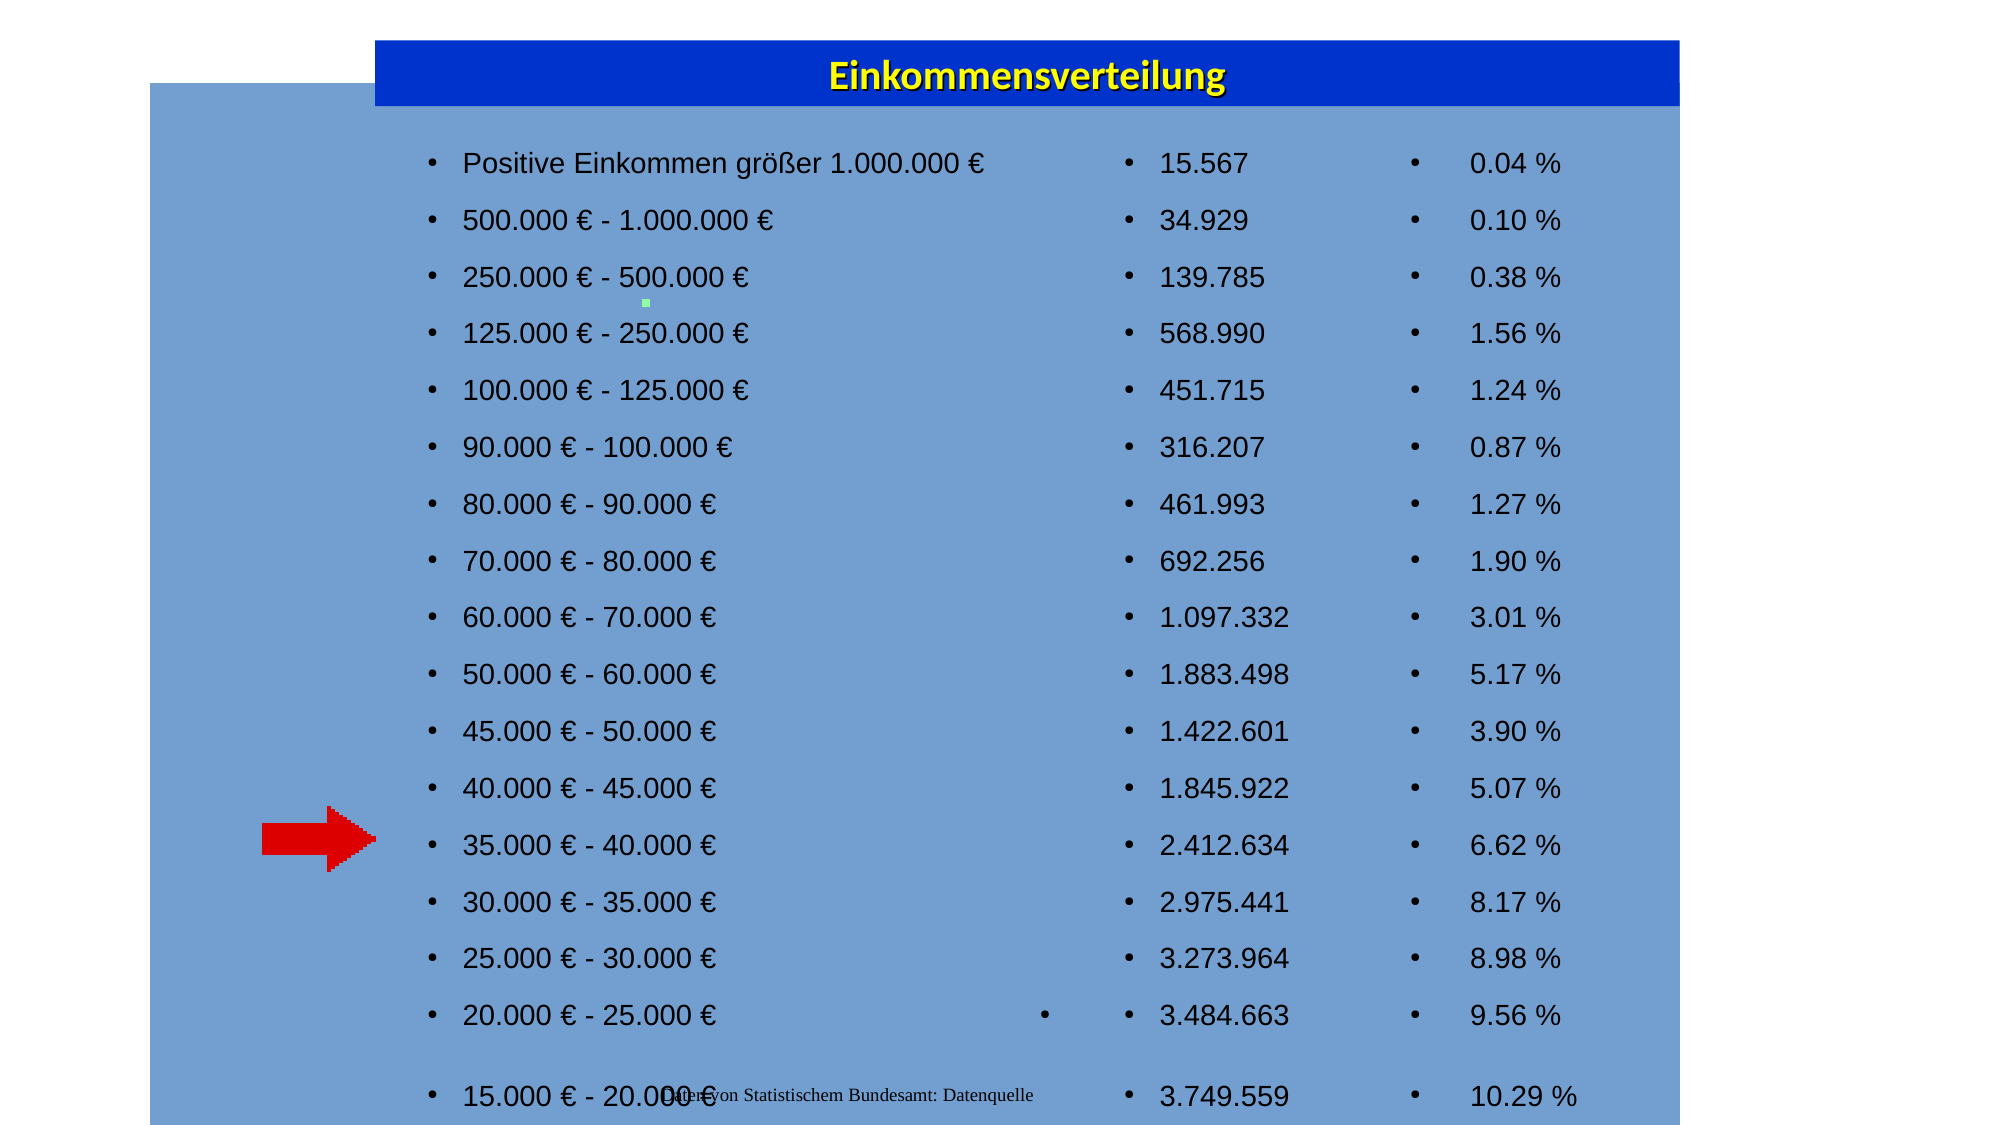

Einkommensverteilung
| | | | | |
| --- | --- | --- | --- | --- |
| | Positive Einkommen größer 1.000.000 € | | 15.567 | 0.04 % |
| | 500.000 € - 1.000.000 € | | 34.929 | 0.10 % |
| | 250.000 € - 500.000 € | | 139.785 | 0.38 % |
| | 125.000 € - 250.000 € | | 568.990 | 1.56 % |
| | 100.000 € - 125.000 € | | 451.715 | 1.24 % |
| | 90.000 € - 100.000 € | | 316.207 | 0.87 % |
| | 80.000 € - 90.000 € | | 461.993 | 1.27 % |
| | 70.000 € - 80.000 € | | 692.256 | 1.90 % |
| | 60.000 € - 70.000 € | | 1.097.332 | 3.01 % |
| | 50.000 € - 60.000 € | | 1.883.498 | 5.17 % |
| | 45.000 € - 50.000 € | | 1.422.601 | 3.90 % |
| | 40.000 € - 45.000 € | | 1.845.922 | 5.07 % |
| | 35.000 € - 40.000 € | | 2.412.634 | 6.62 % |
| | 30.000 € - 35.000 € | | 2.975.441 | 8.17 % |
| | 25.000 € - 30.000 € | | 3.273.964 | 8.98 % |
| | 20.000 € - 25.000 € | | 3.484.663 | 9.56 % |
| | 15.000 € - 20.000 € | | 3.749.559 | 10.29 % |
| | 10.000 € - 15.000 € | | 4.071.974 | 11.17 % |
| | 5.000 € - 10.000 € | | 3.624.244 | 9.95 % |
| | 1 € - 5.000 € | | 3.195.797 | 8.77 % |
| | Negative Einkommen | | 719.909 | 1.98 % |
Daten von Statistischem Bundesamt: Datenquelle